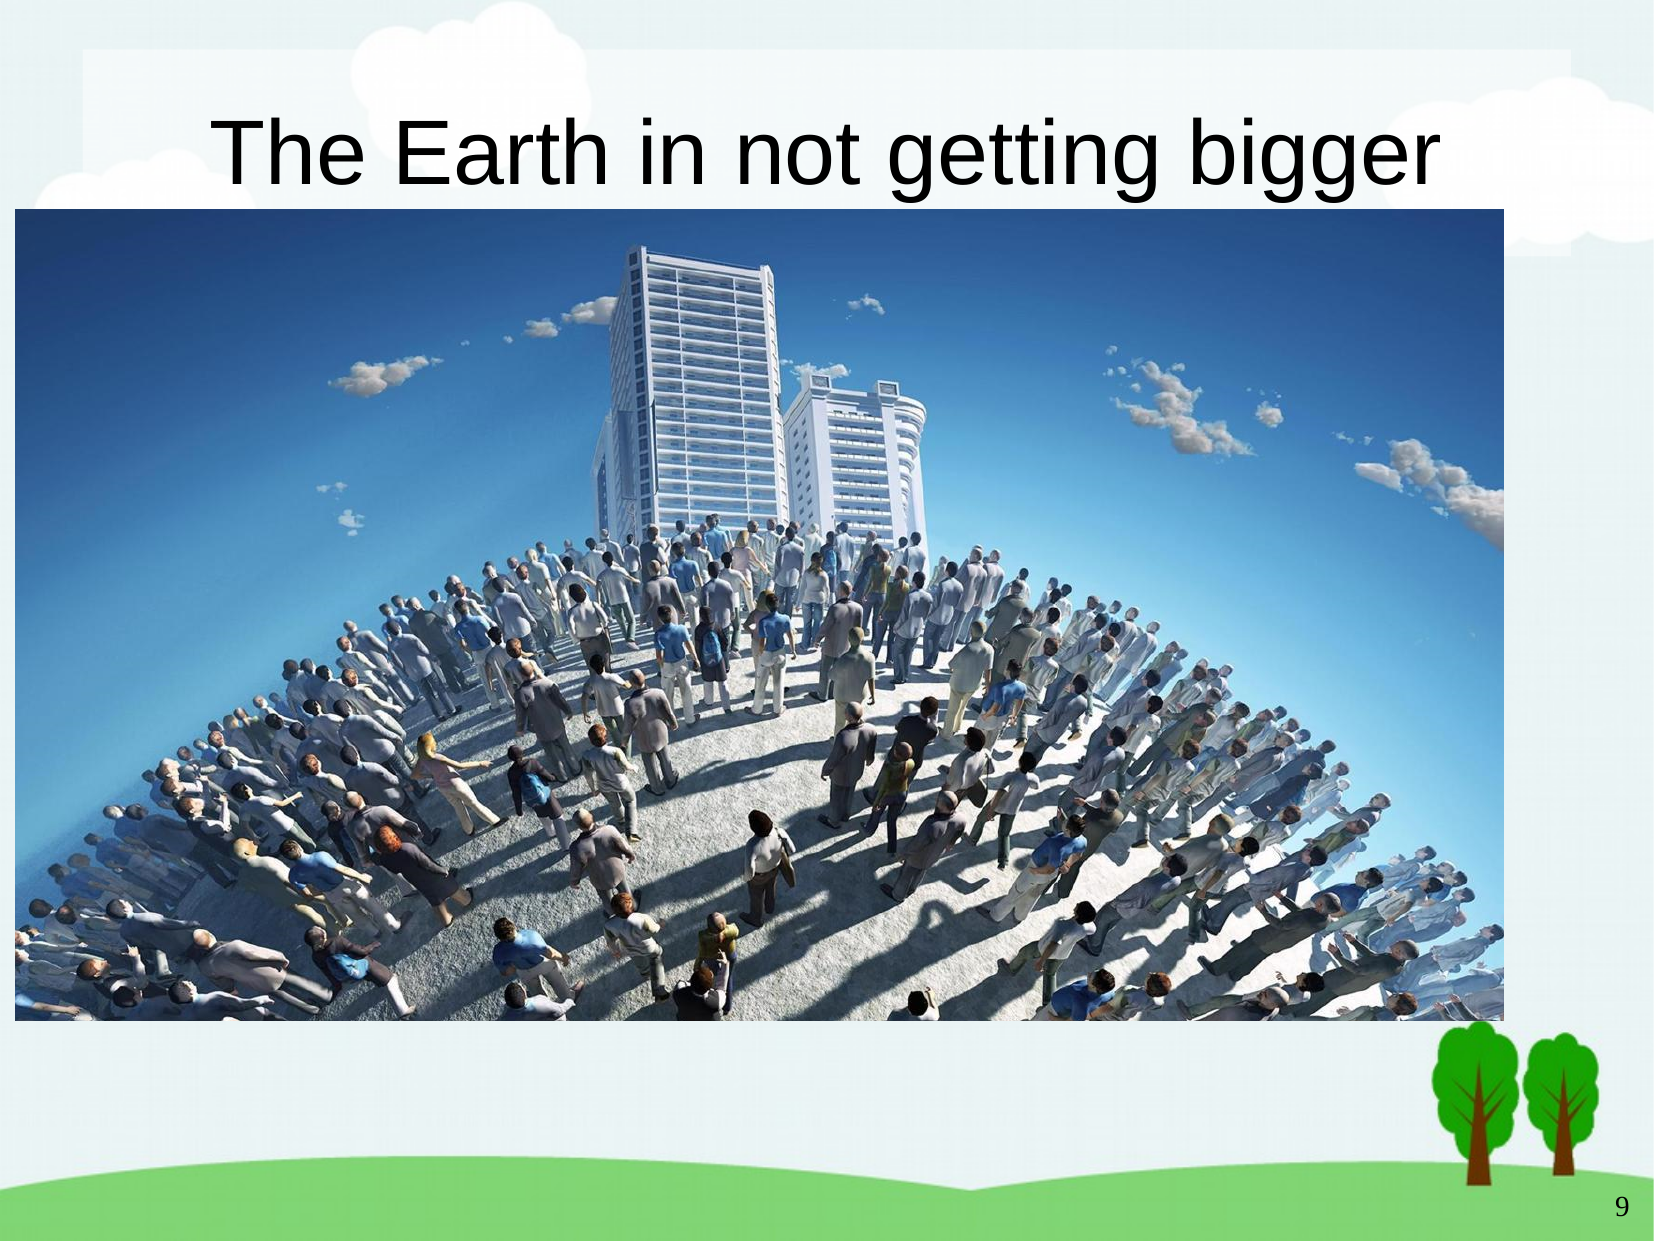

# The Earth in not getting bigger
9